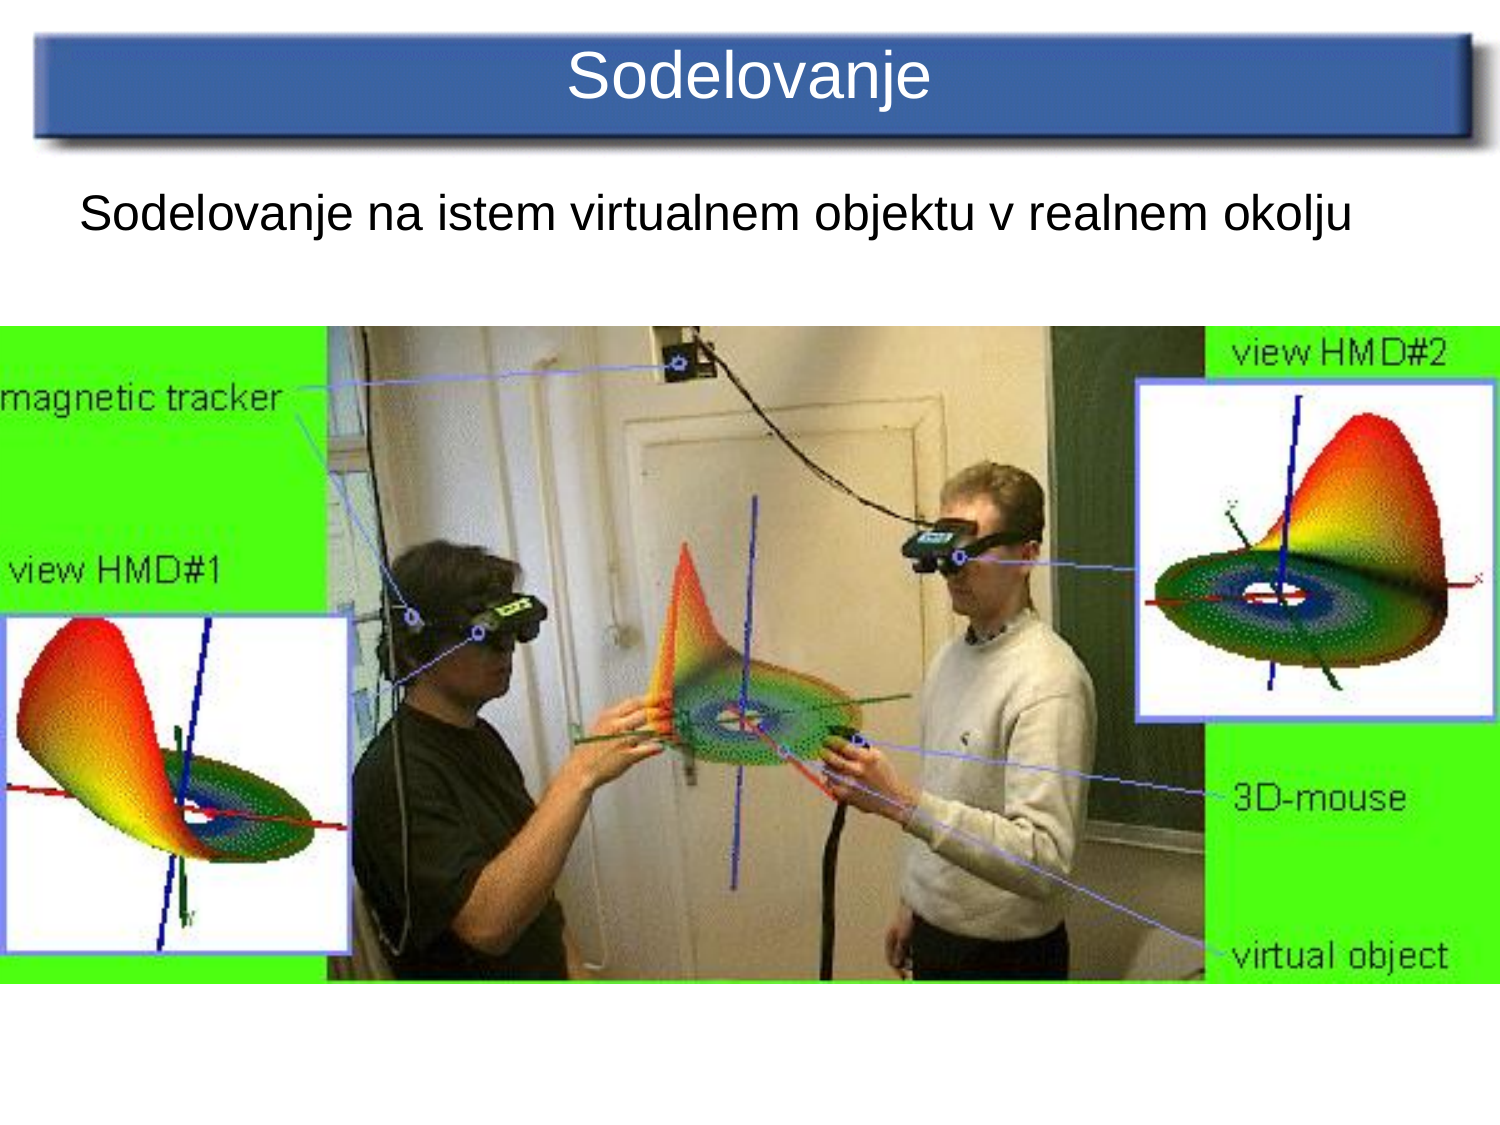

# Sodelovanje
Sodelovanje na istem virtualnem objektu v realnem okolju